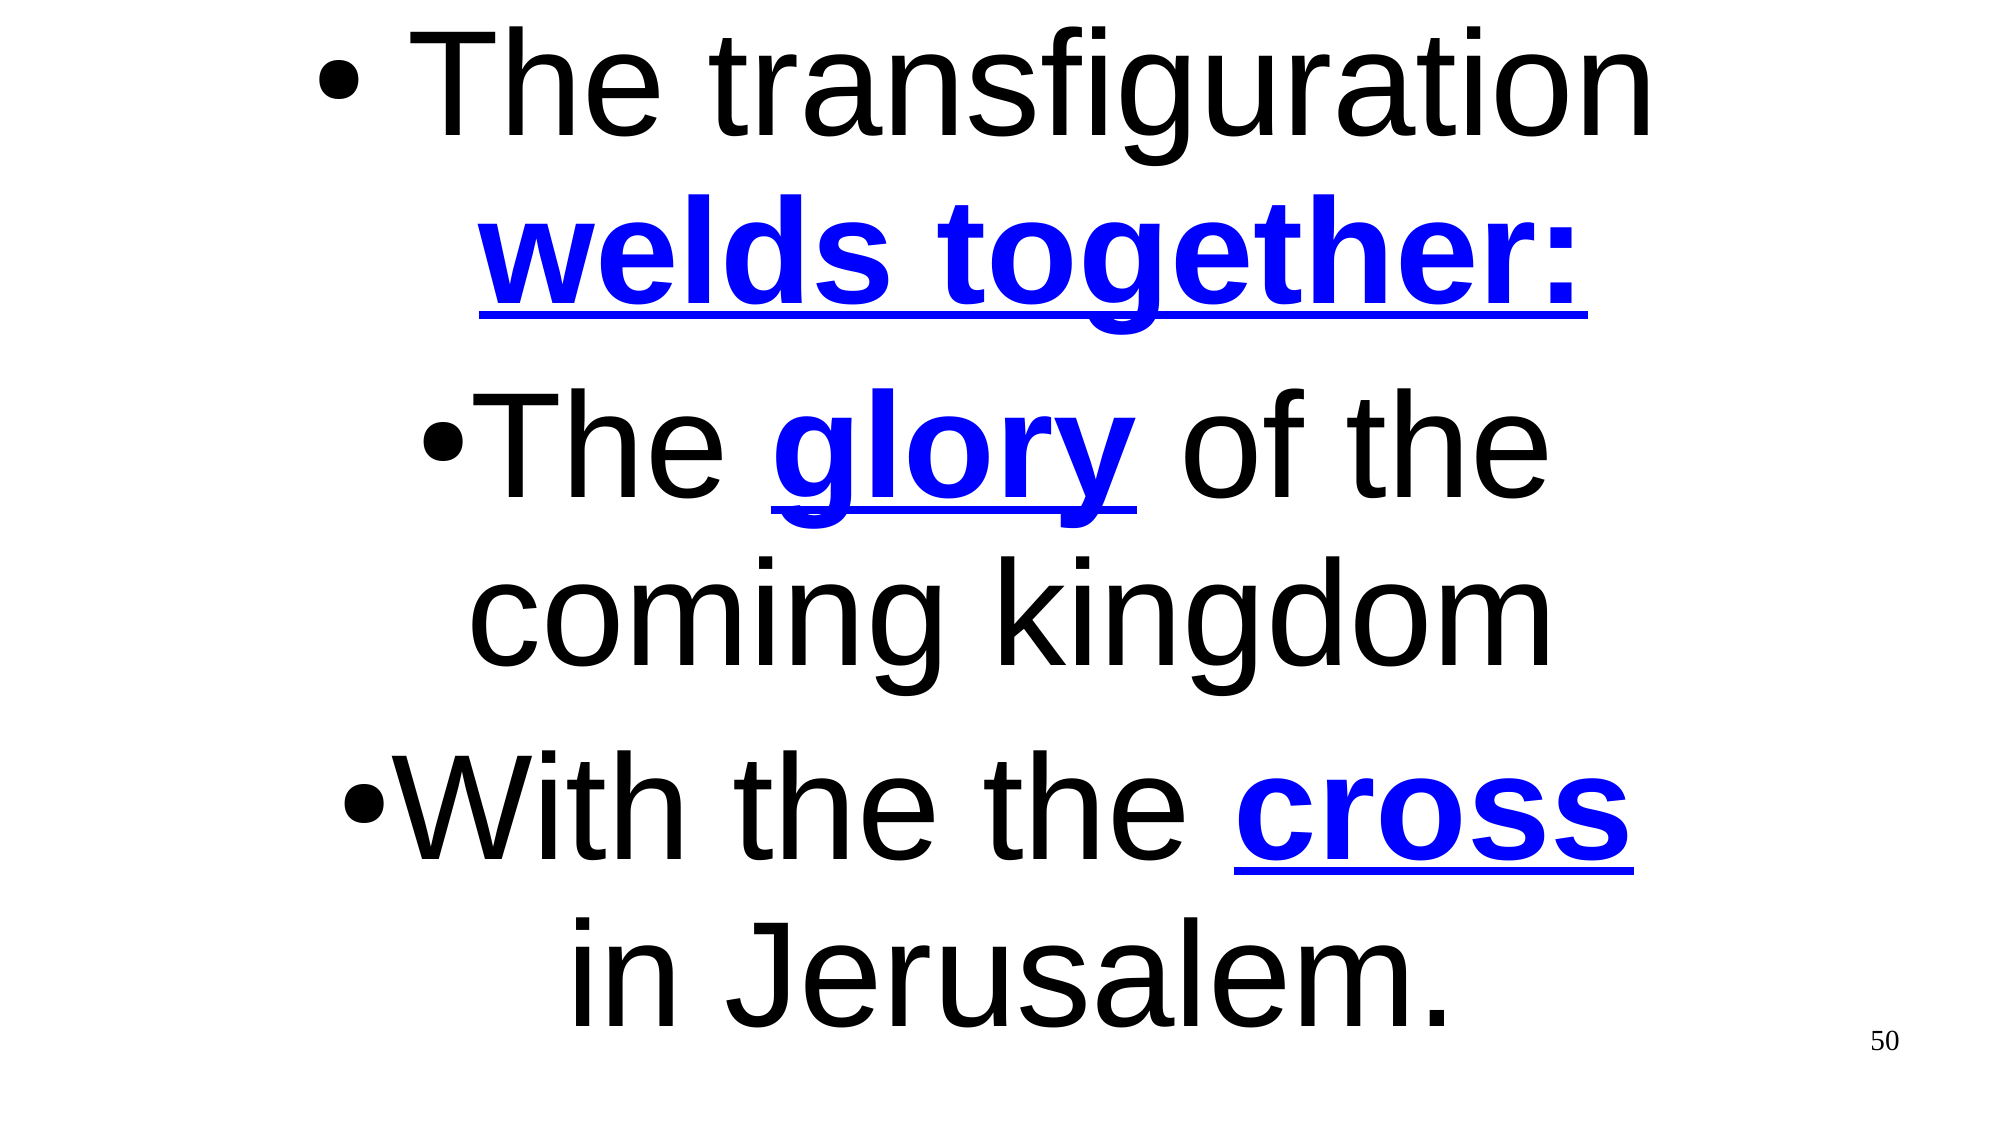

# The transfiguration welds together:
The glory of the
coming kingdom
With the the cross
in Jerusalem.
50